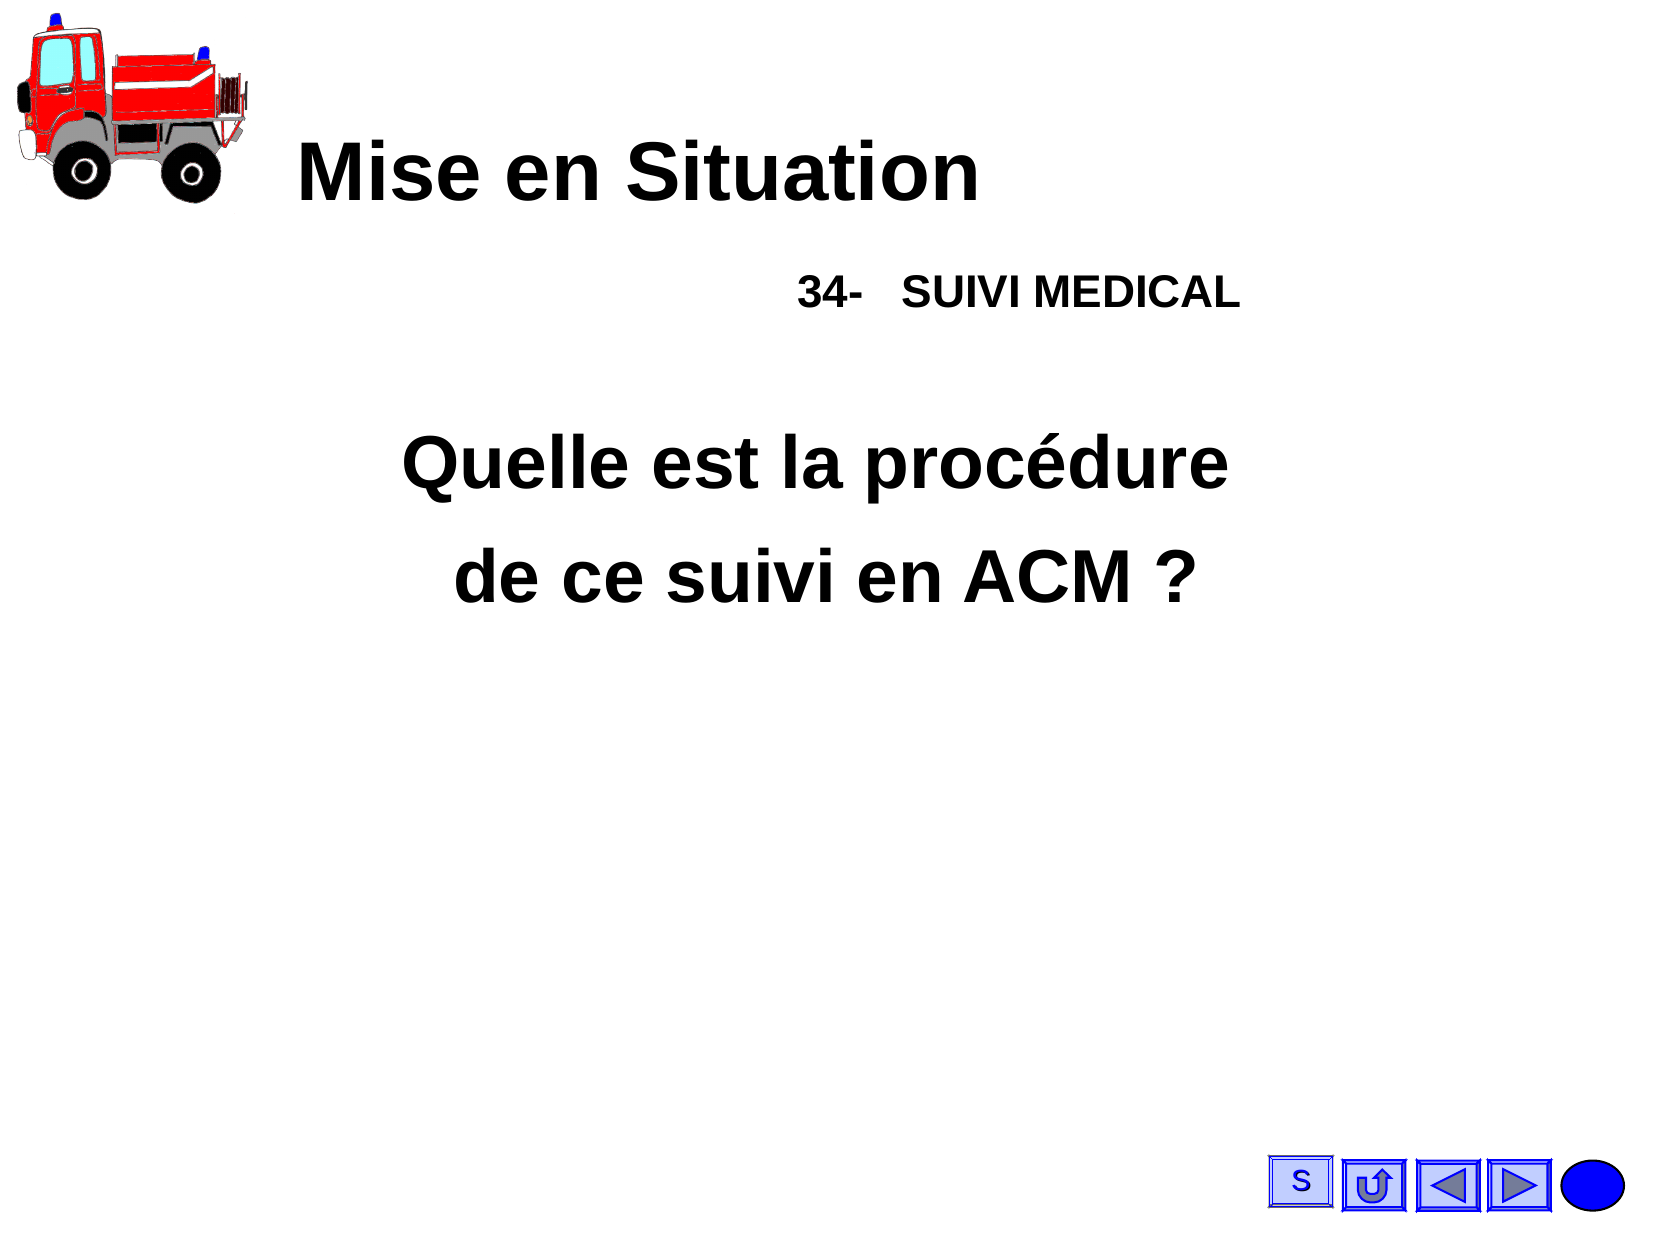

Mise en Situation
34- SUIVI MEDICAL
# Quelle est la procédure
de ce suivi en ACM ?